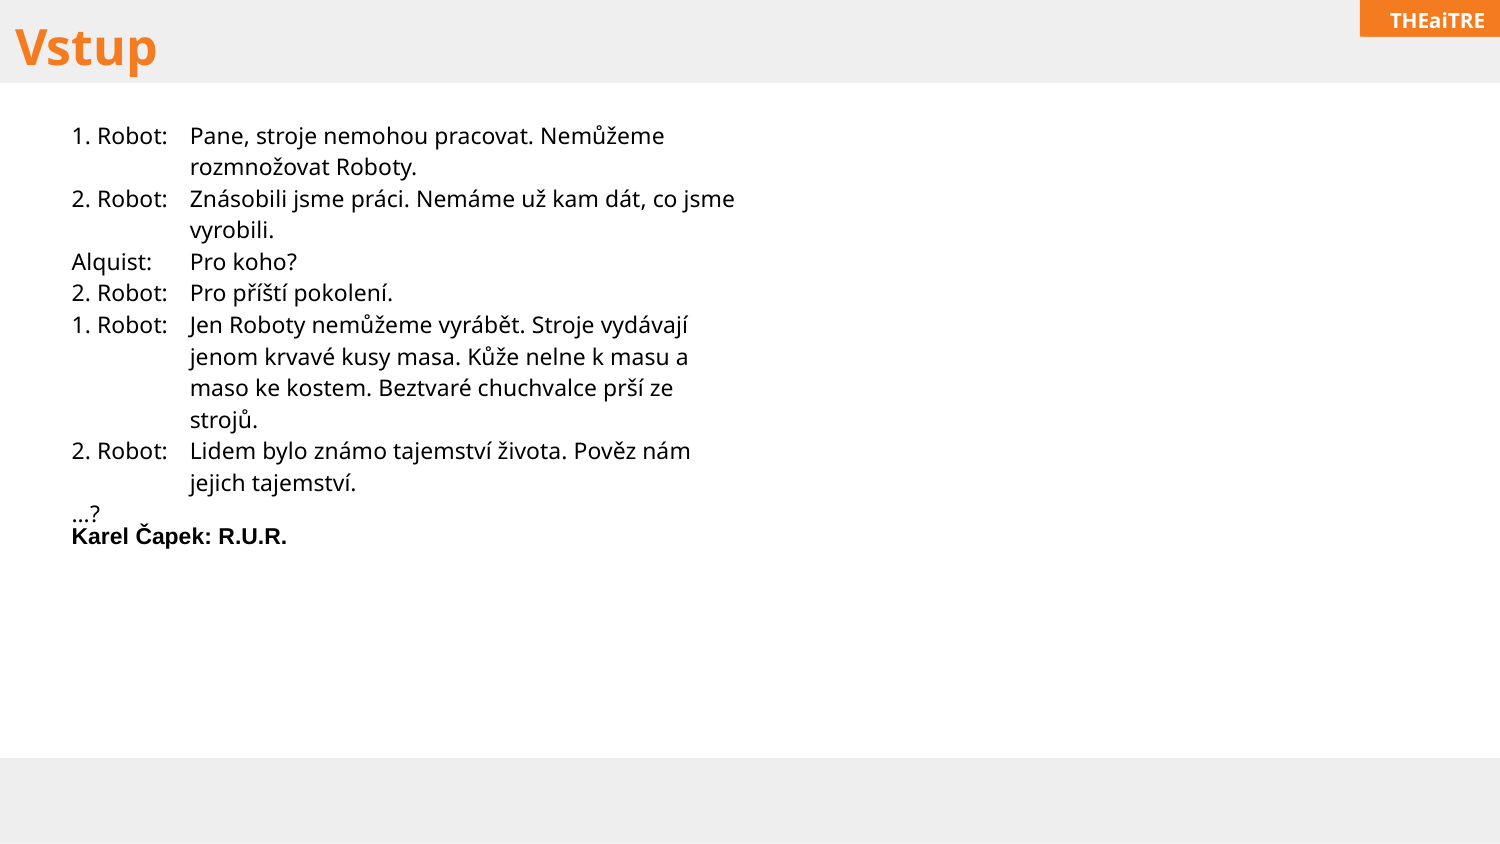

Vstup
THEaiTRE
# 1. Robot: 	Pane, stroje nemohou pracovat. Nemůžeme rozmnožovat Roboty.
2. Robot: 	Znásobili jsme práci. Nemáme už kam dát, co jsme vyrobili.
Alquist: 	Pro koho?
2. Robot: 	Pro příští pokolení.
1. Robot: 	Jen Roboty nemůžeme vyrábět. Stroje vydávají jenom krvavé kusy masa. Kůže nelne k masu a maso ke kostem. Beztvaré chuchvalce prší ze strojů.
2. Robot: 	Lidem bylo známo tajemství života. Pověz nám jejich tajemství.
…?
Karel Čapek: R.U.R.